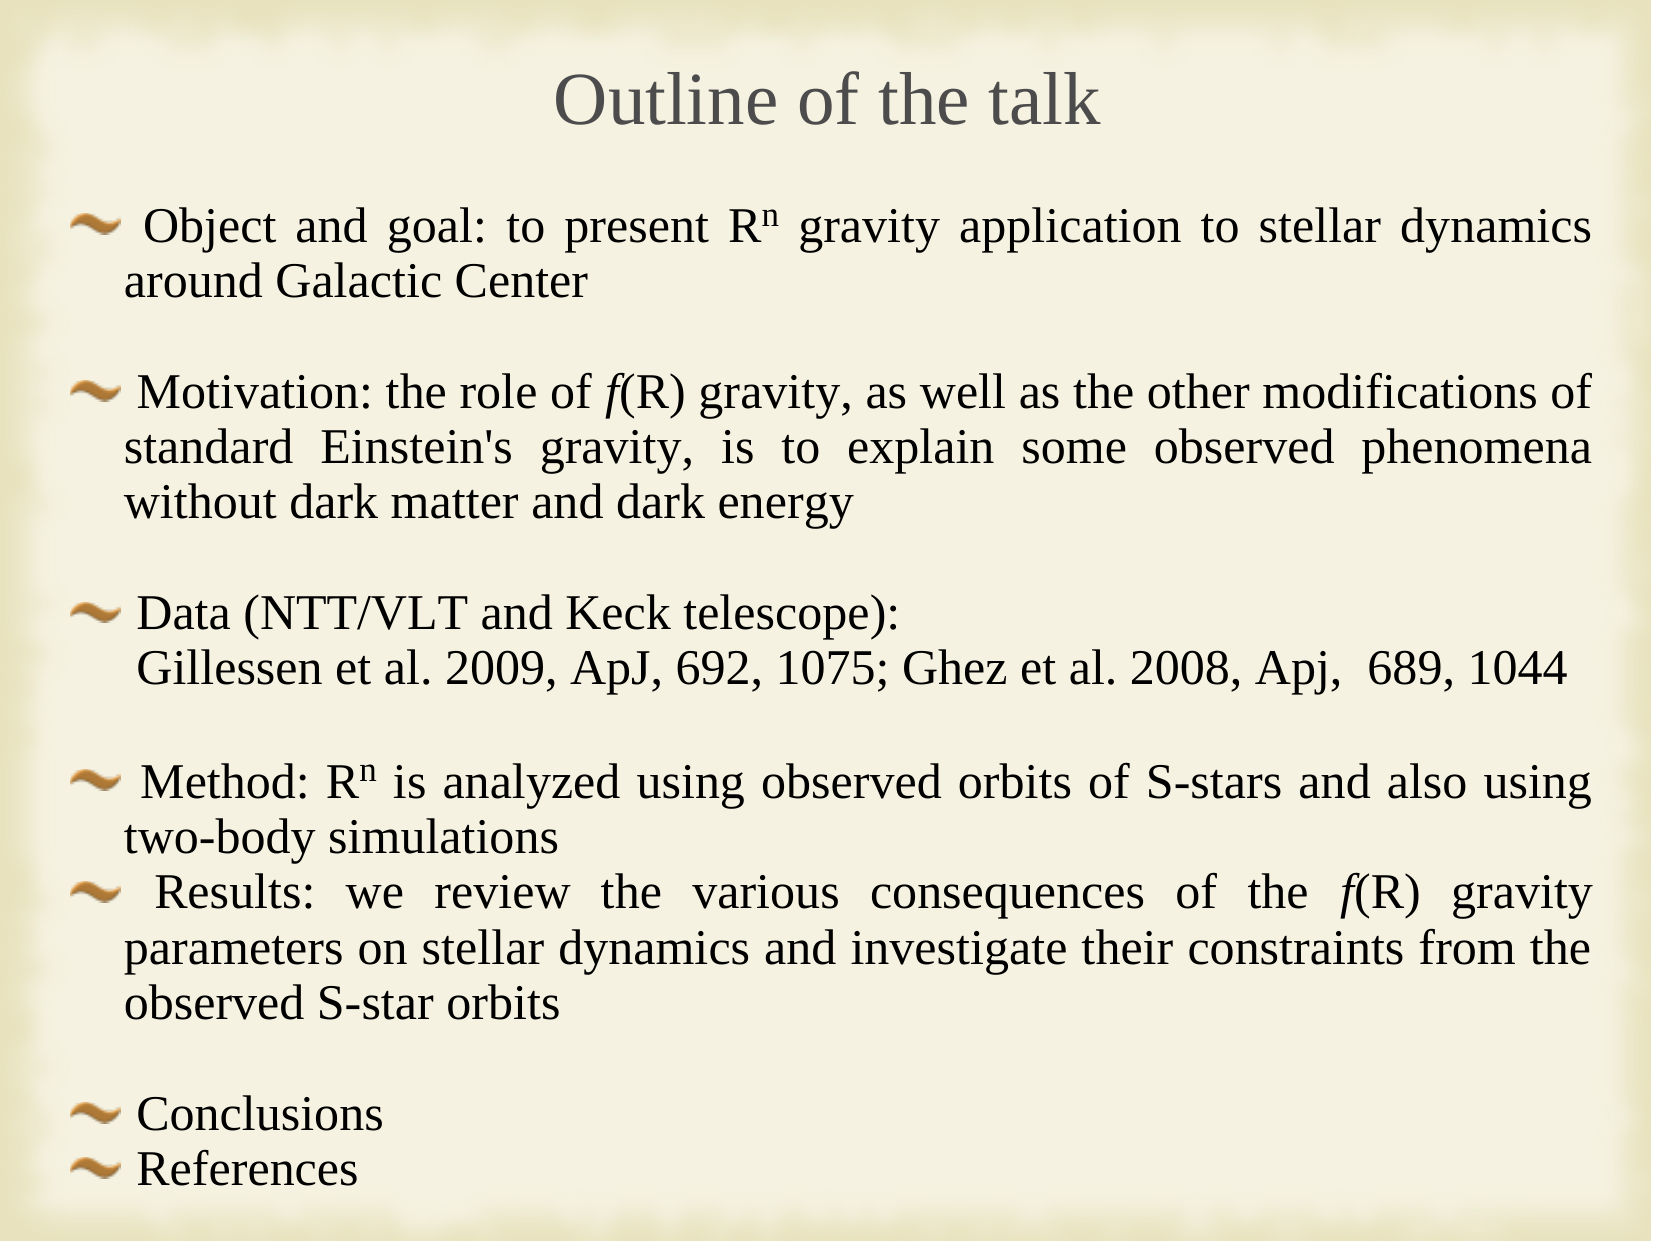

# Outline of the talk
 Object and goal: to present Rn gravity application to stellar dynamics around Galactic Center
 Motivation: the role of f(R) gravity, as well as the other modifications of standard Einstein's gravity, is to explain some observed phenomena without dark matter and dark energy
 Data (NTT/VLT and Keck telescope):
 Gillessen et al. 2009, ApJ, 692, 1075; Ghez et al. 2008, Apj, 689, 1044
 Method: Rn is analyzed using observed orbits of S-stars and also using two-body simulations
 Results: we review the various consequences of the f(R) gravity parameters on stellar dynamics and investigate their constraints from the observed S-star orbits
 Conclusions
 References